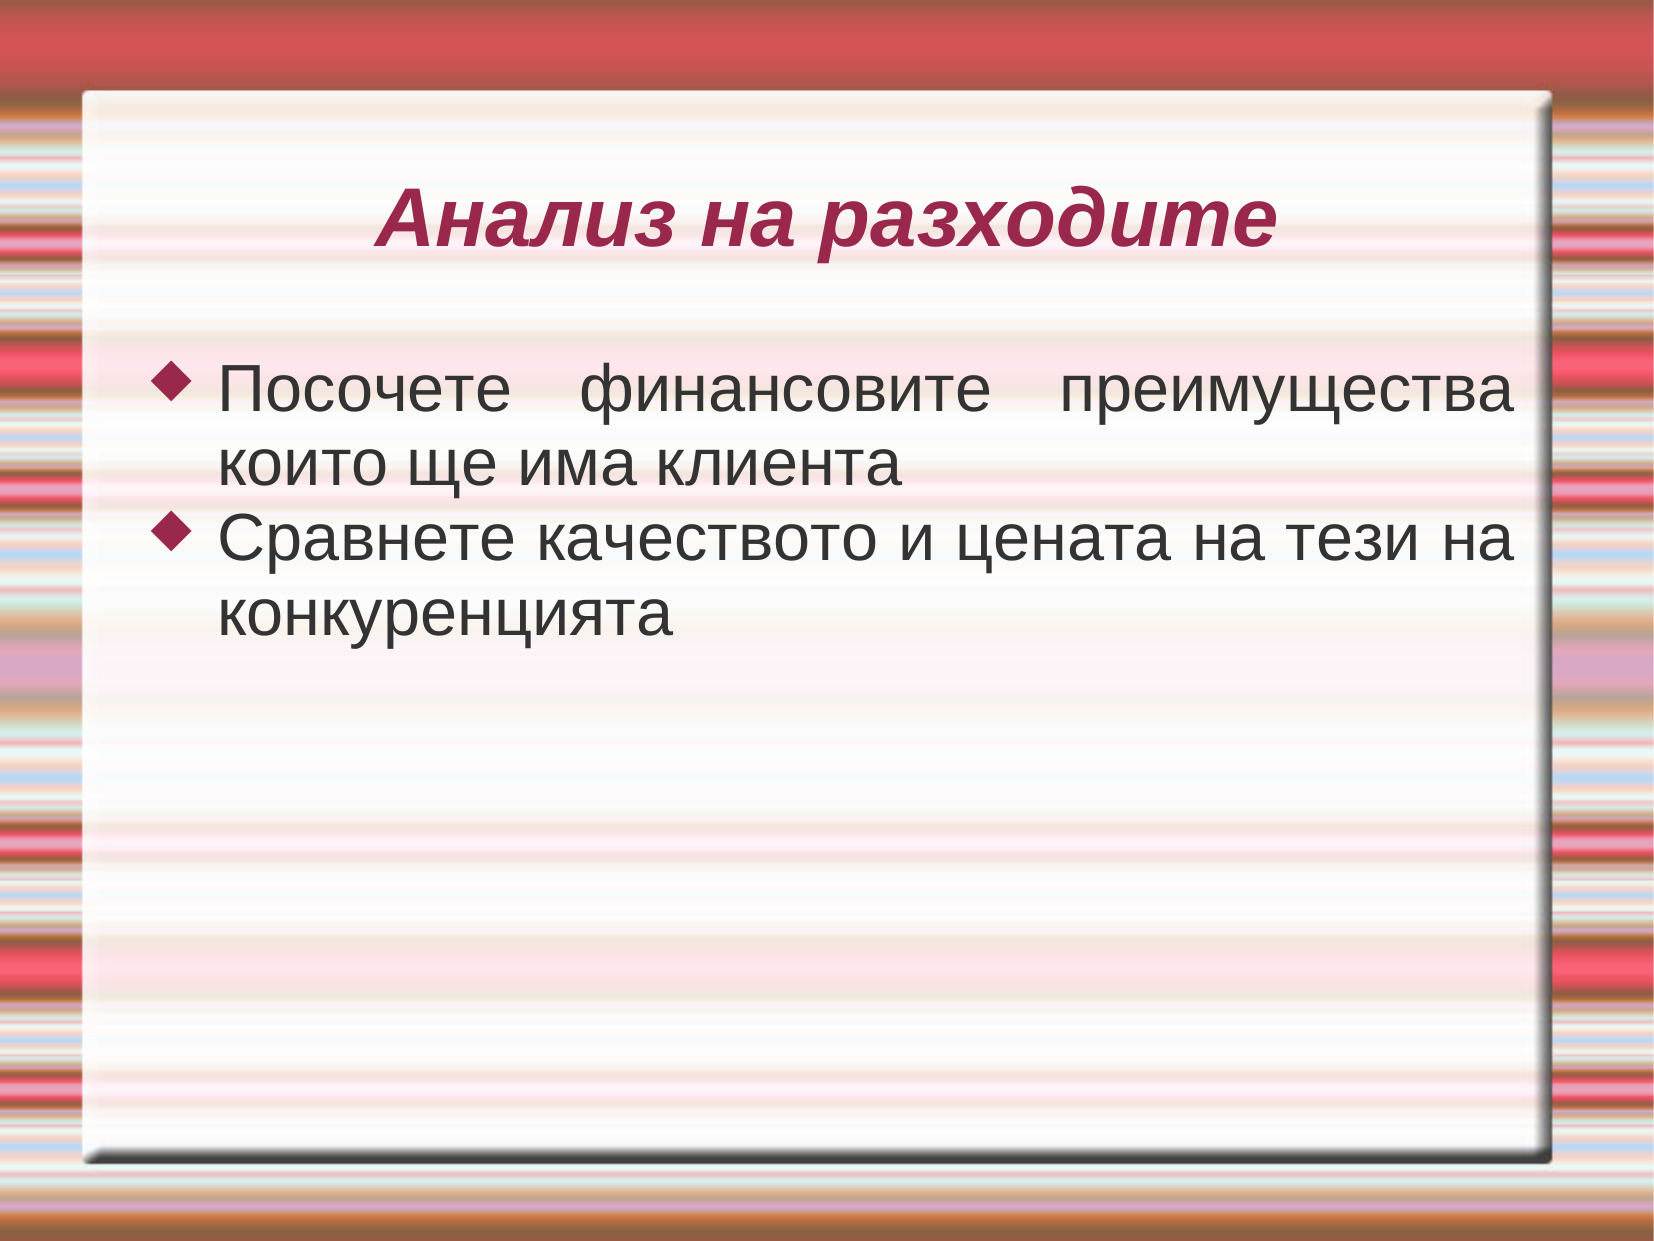

# Анализ на разходите
Посочете финансовите преимущества които ще има клиента
Сравнете качеството и цената на тези на конкуренцията